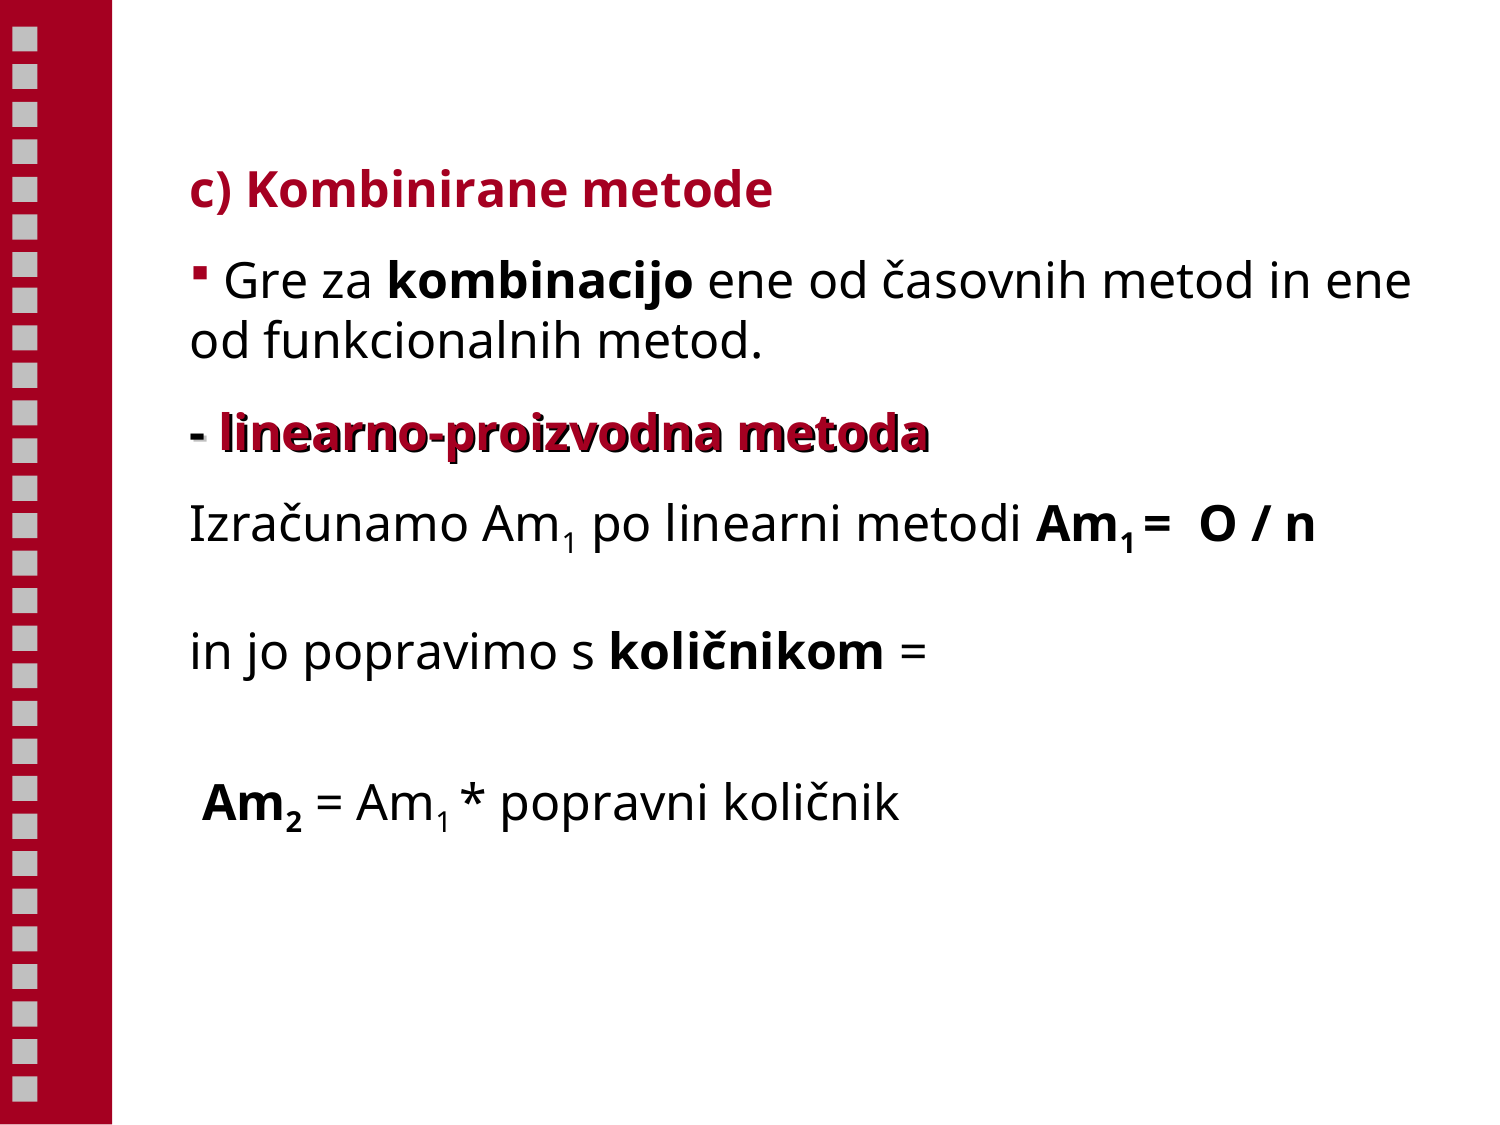

c) Kombinirane metode
 Gre za kombinacijo ene od časovnih metod in ene od funkcionalnih metod.
- linearno-proizvodna metoda
Izračunamo Am1 po linearni metodi Am1 = O / n
in jo popravimo s količnikom =
Am2 = Am1 * popravni količnik